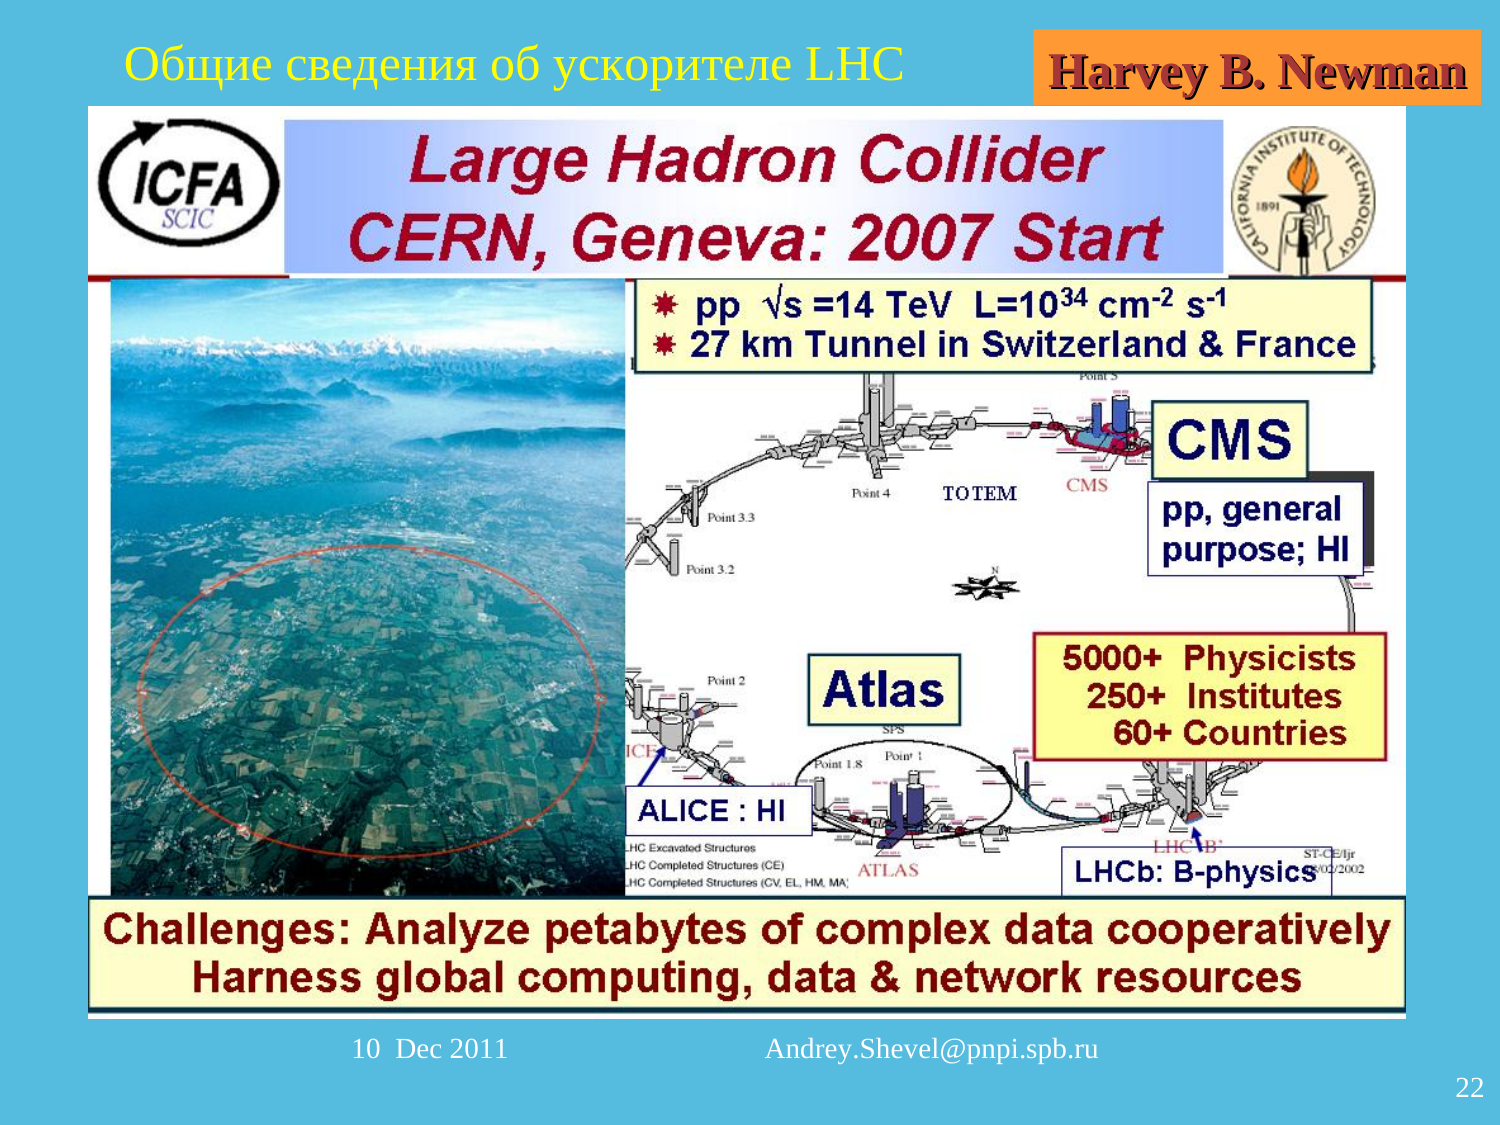

Общие сведения об ускорителе LHC
Harvey B. Newman
22